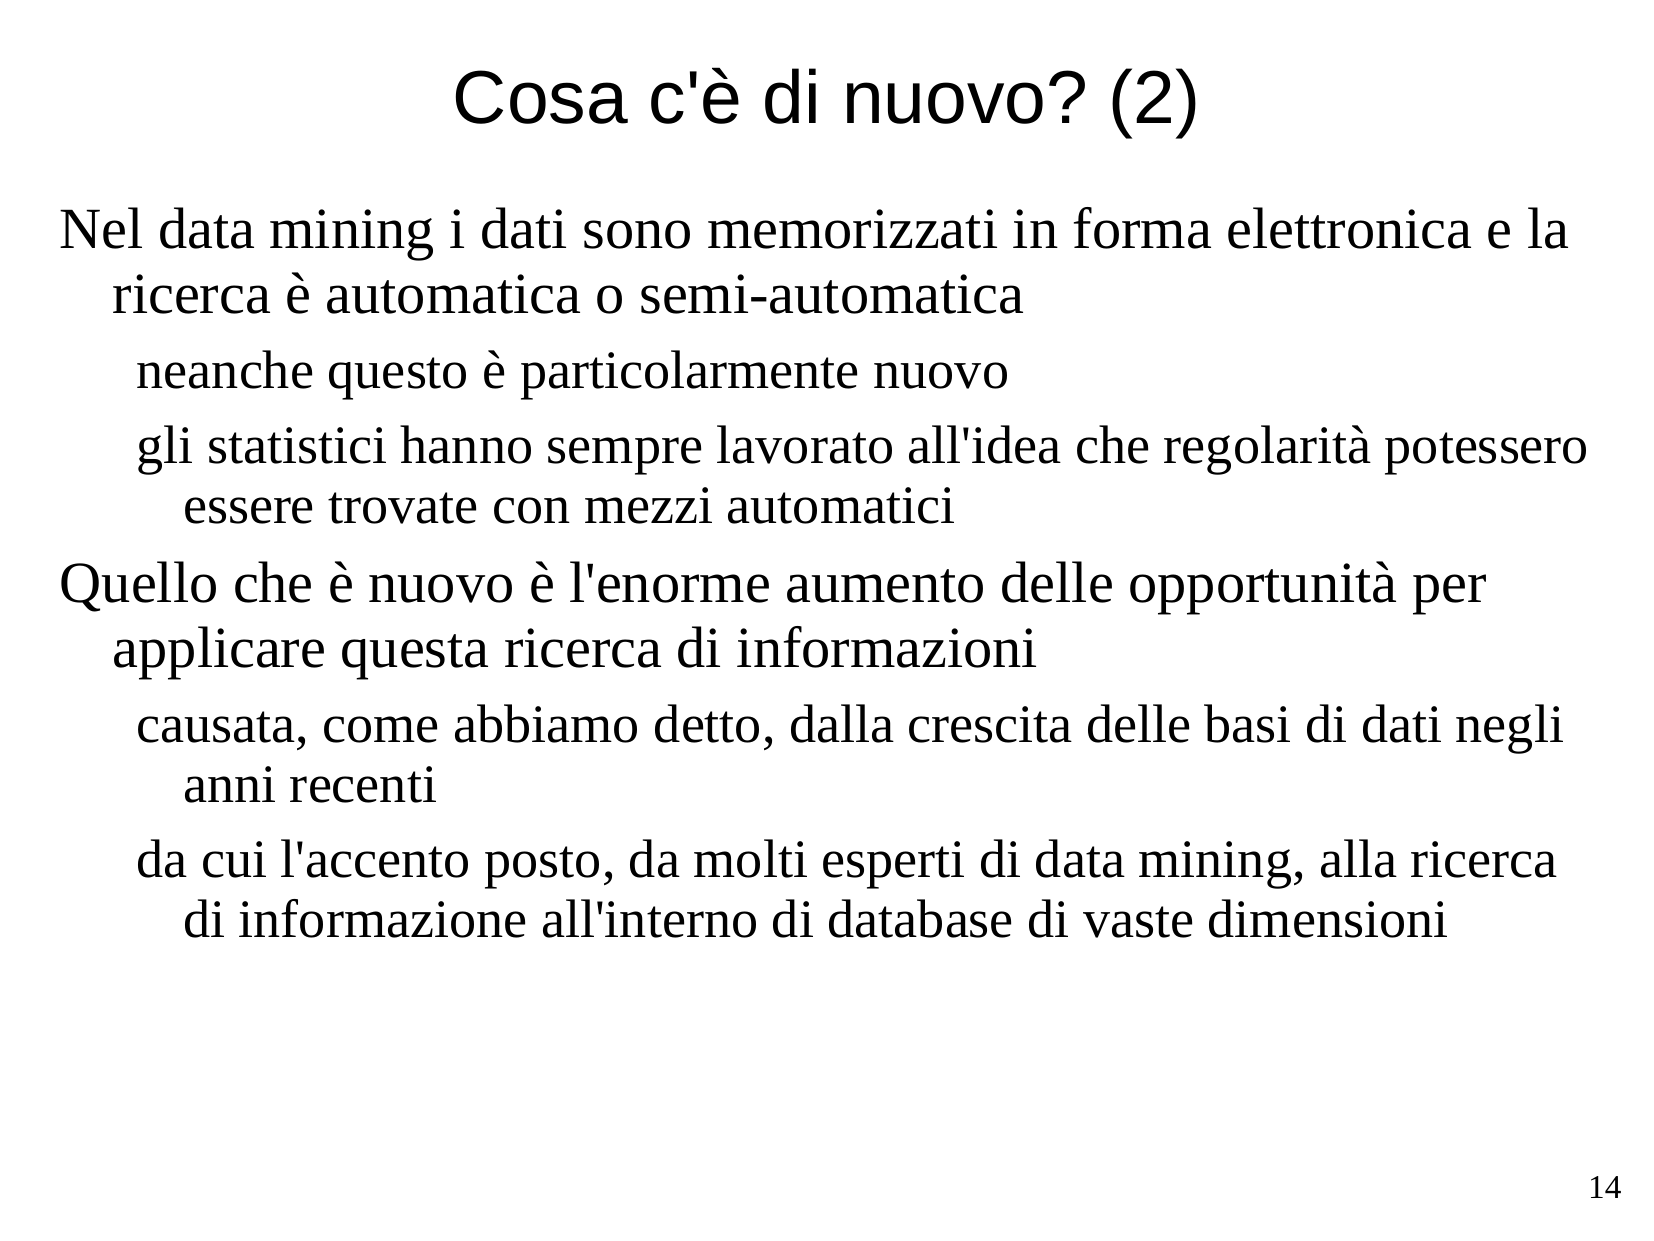

# Cosa c'è di nuovo? (2)
Nel data mining i dati sono memorizzati in forma elettronica e la ricerca è automatica o semi-automatica
neanche questo è particolarmente nuovo
gli statistici hanno sempre lavorato all'idea che regolarità potessero essere trovate con mezzi automatici
Quello che è nuovo è l'enorme aumento delle opportunità per applicare questa ricerca di informazioni
causata, come abbiamo detto, dalla crescita delle basi di dati negli anni recenti
da cui l'accento posto, da molti esperti di data mining, alla ricerca di informazione all'interno di database di vaste dimensioni